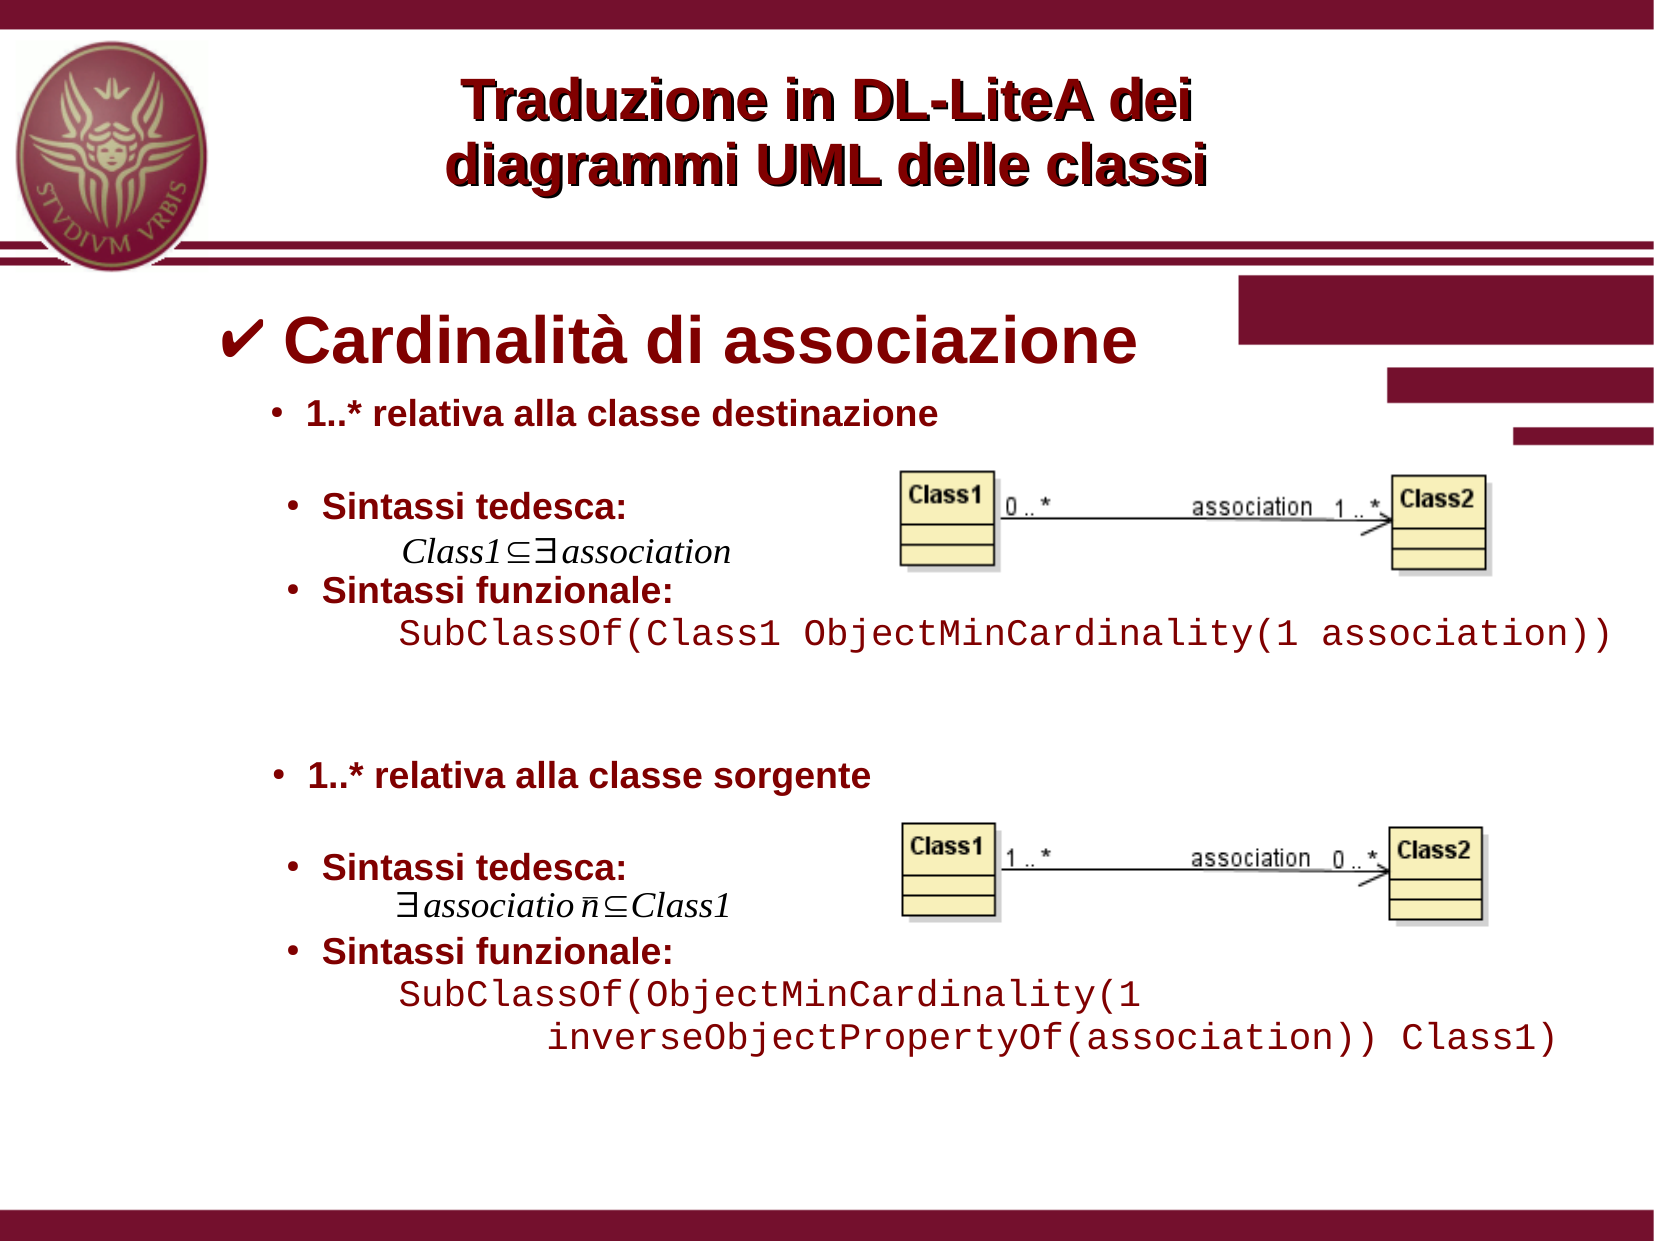

Traduzione in DL-LiteA dei diagrammi UML delle classi
 Cardinalità di associazione
1..* relativa alla classe destinazione
Sintassi tedesca:
Sintassi funzionale:
		SubClassOf(Class1 ObjectMinCardinality(1 association))
1..* relativa alla classe sorgente
Sintassi tedesca:
Sintassi funzionale:
		SubClassOf(ObjectMinCardinality(1 										inverseObjectPropertyOf(association)) Class1)